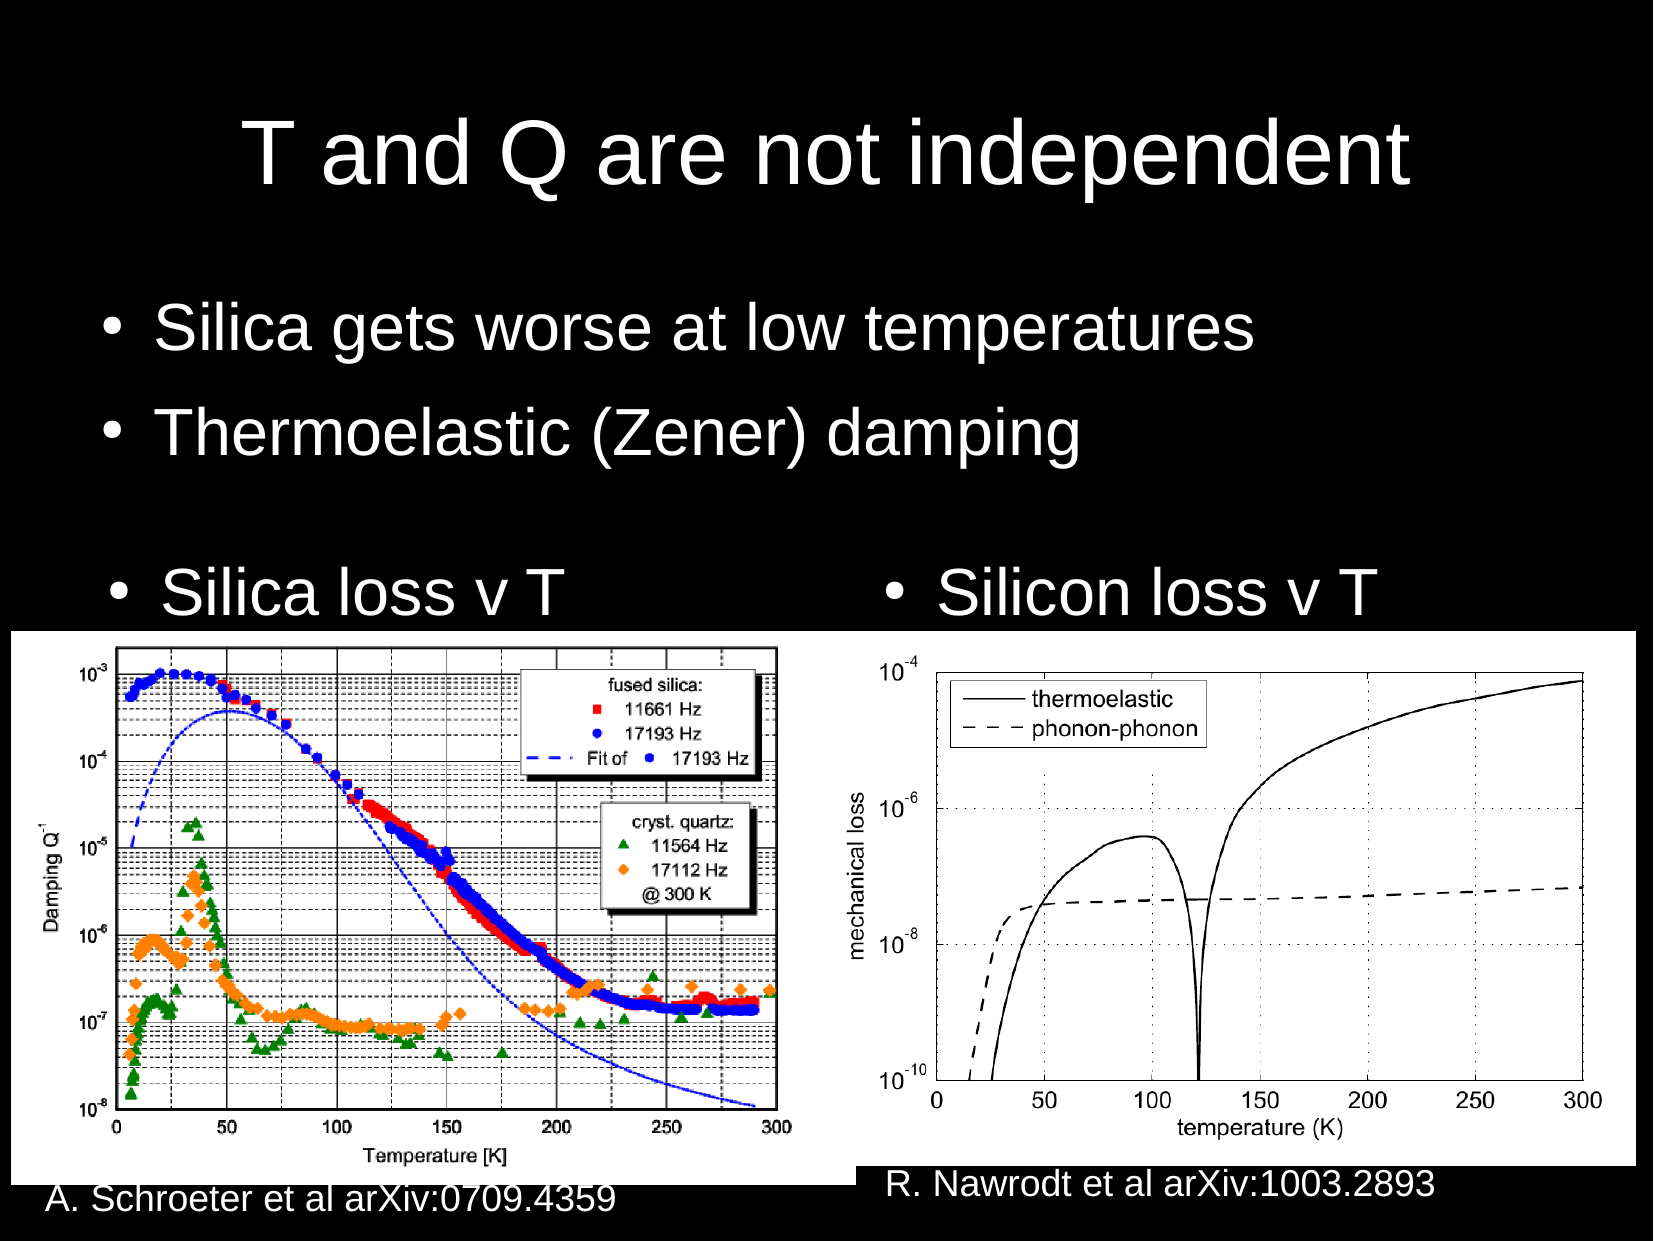

# T and Q are not independent
Silica gets worse at low temperatures
Thermoelastic (Zener) damping
Silica loss v T
Silicon loss v T
R. Nawrodt et al arXiv:1003.2893
A. Schroeter et al arXiv:0709.4359